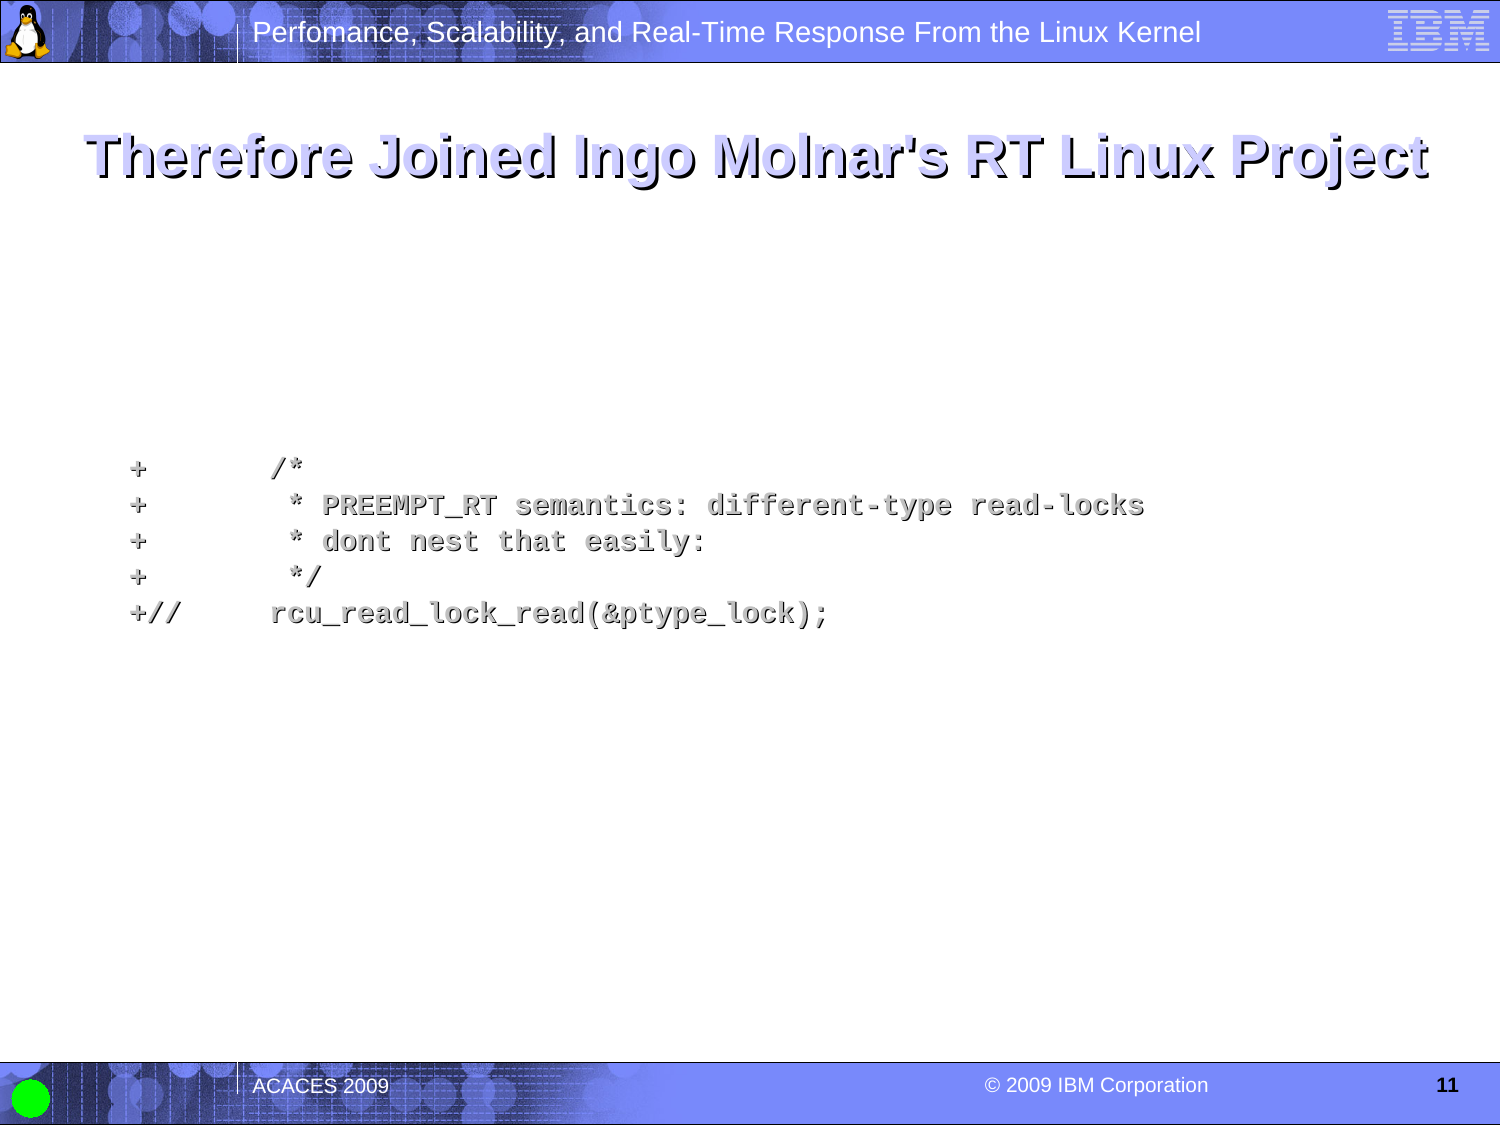

# Therefore Joined Ingo Molnar's RT Linux Project
+ /*
+ * PREEMPT_RT semantics: different-type read-locks
+ * dont nest that easily:
+ */
+// rcu_read_lock_read(&ptype_lock);
11